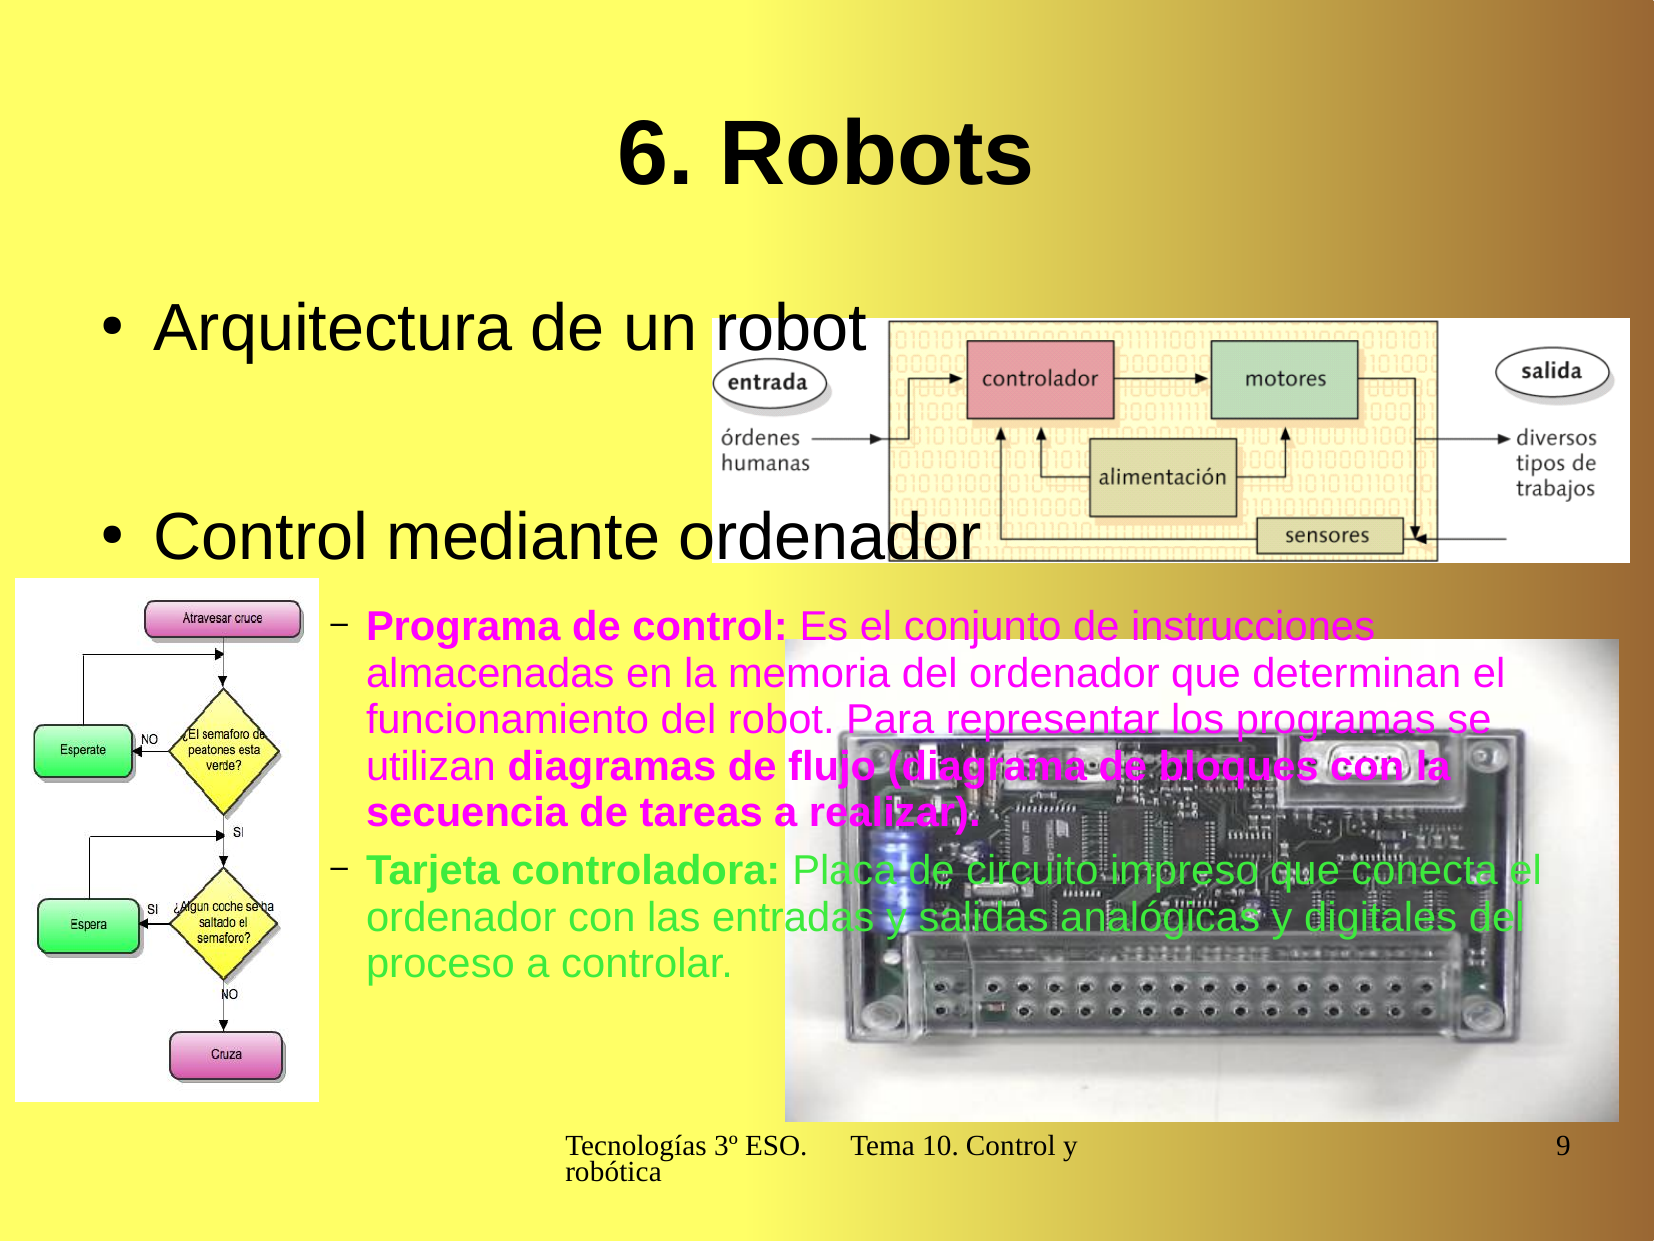

# 6. Robots
Arquitectura de un robot
Control mediante ordenador
Programa de control: Es el conjunto de instrucciones almacenadas en la memoria del ordenador que determinan el funcionamiento del robot. Para representar los programas se utilizan diagramas de flujo (diagrama de bloques con la secuencia de tareas a realizar).
Tarjeta controladora: Placa de circuito impreso que conecta el ordenador con las entradas y salidas analógicas y digitales del proceso a controlar.
Tecnologías 3º ESO. Tema 10. Control y robótica
9